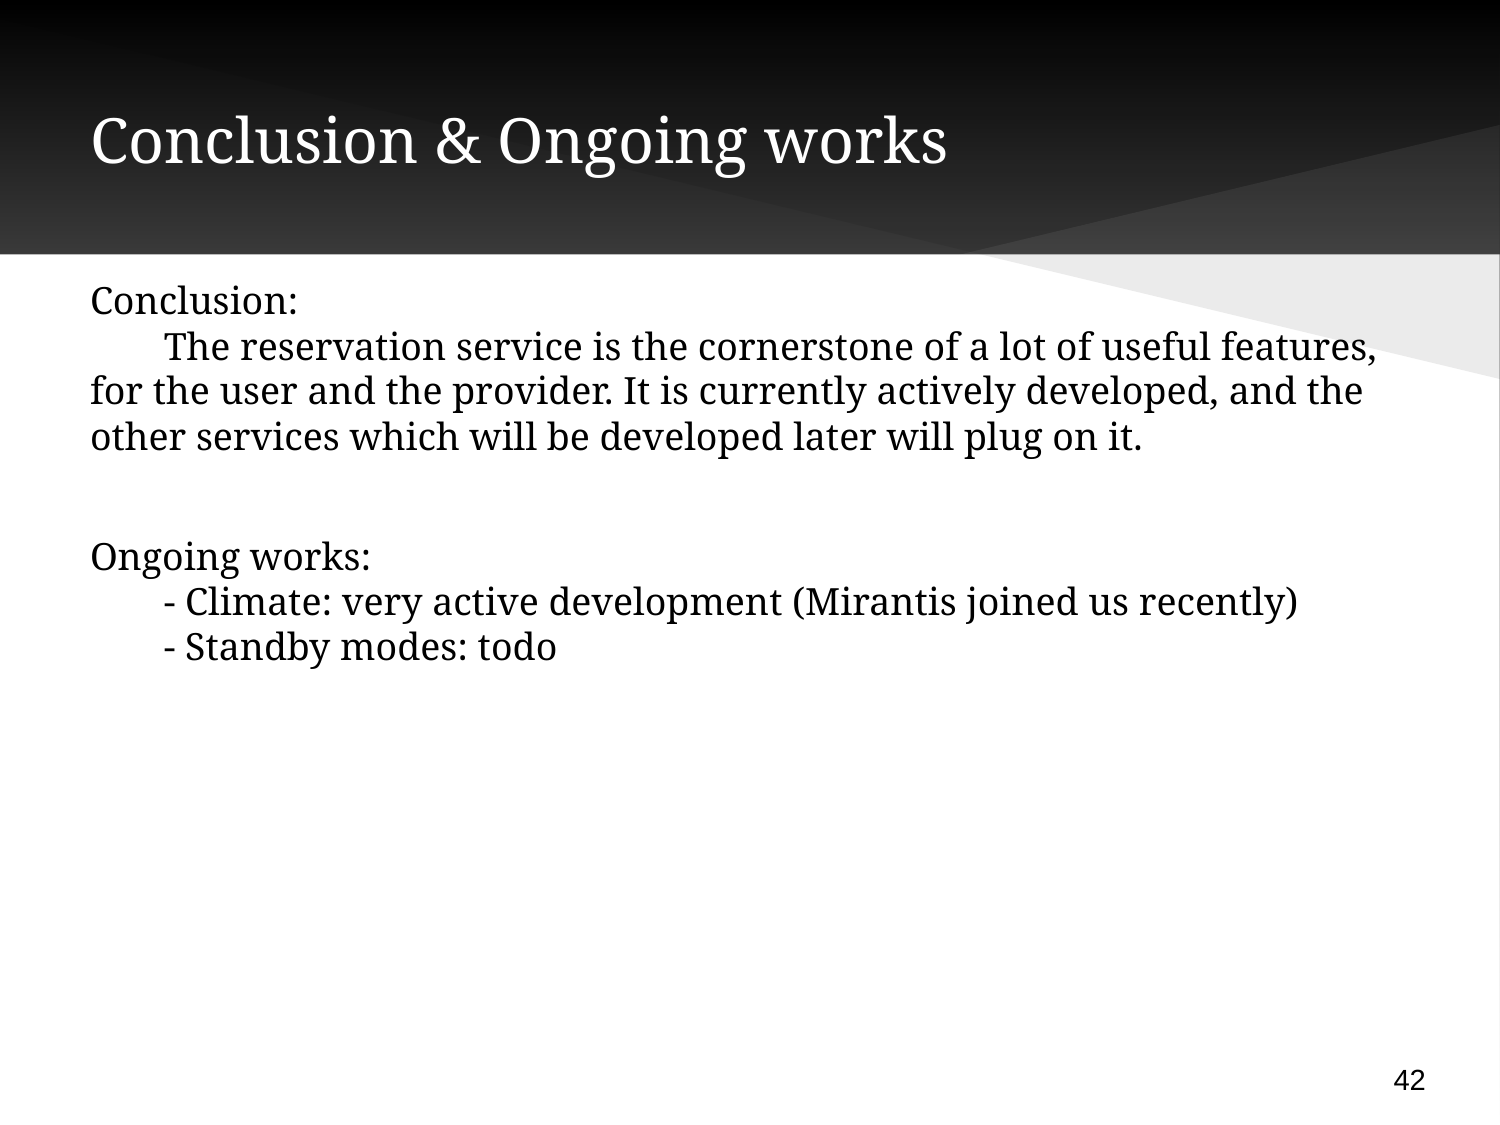

# Conclusion & Ongoing works
Conclusion:
	The reservation service is the cornerstone of a lot of useful features, for the user and the provider. It is currently actively developed, and the other services which will be developed later will plug on it.
Ongoing works:
	- Climate: very active development (Mirantis joined us recently)
	- Standby modes: todo
42